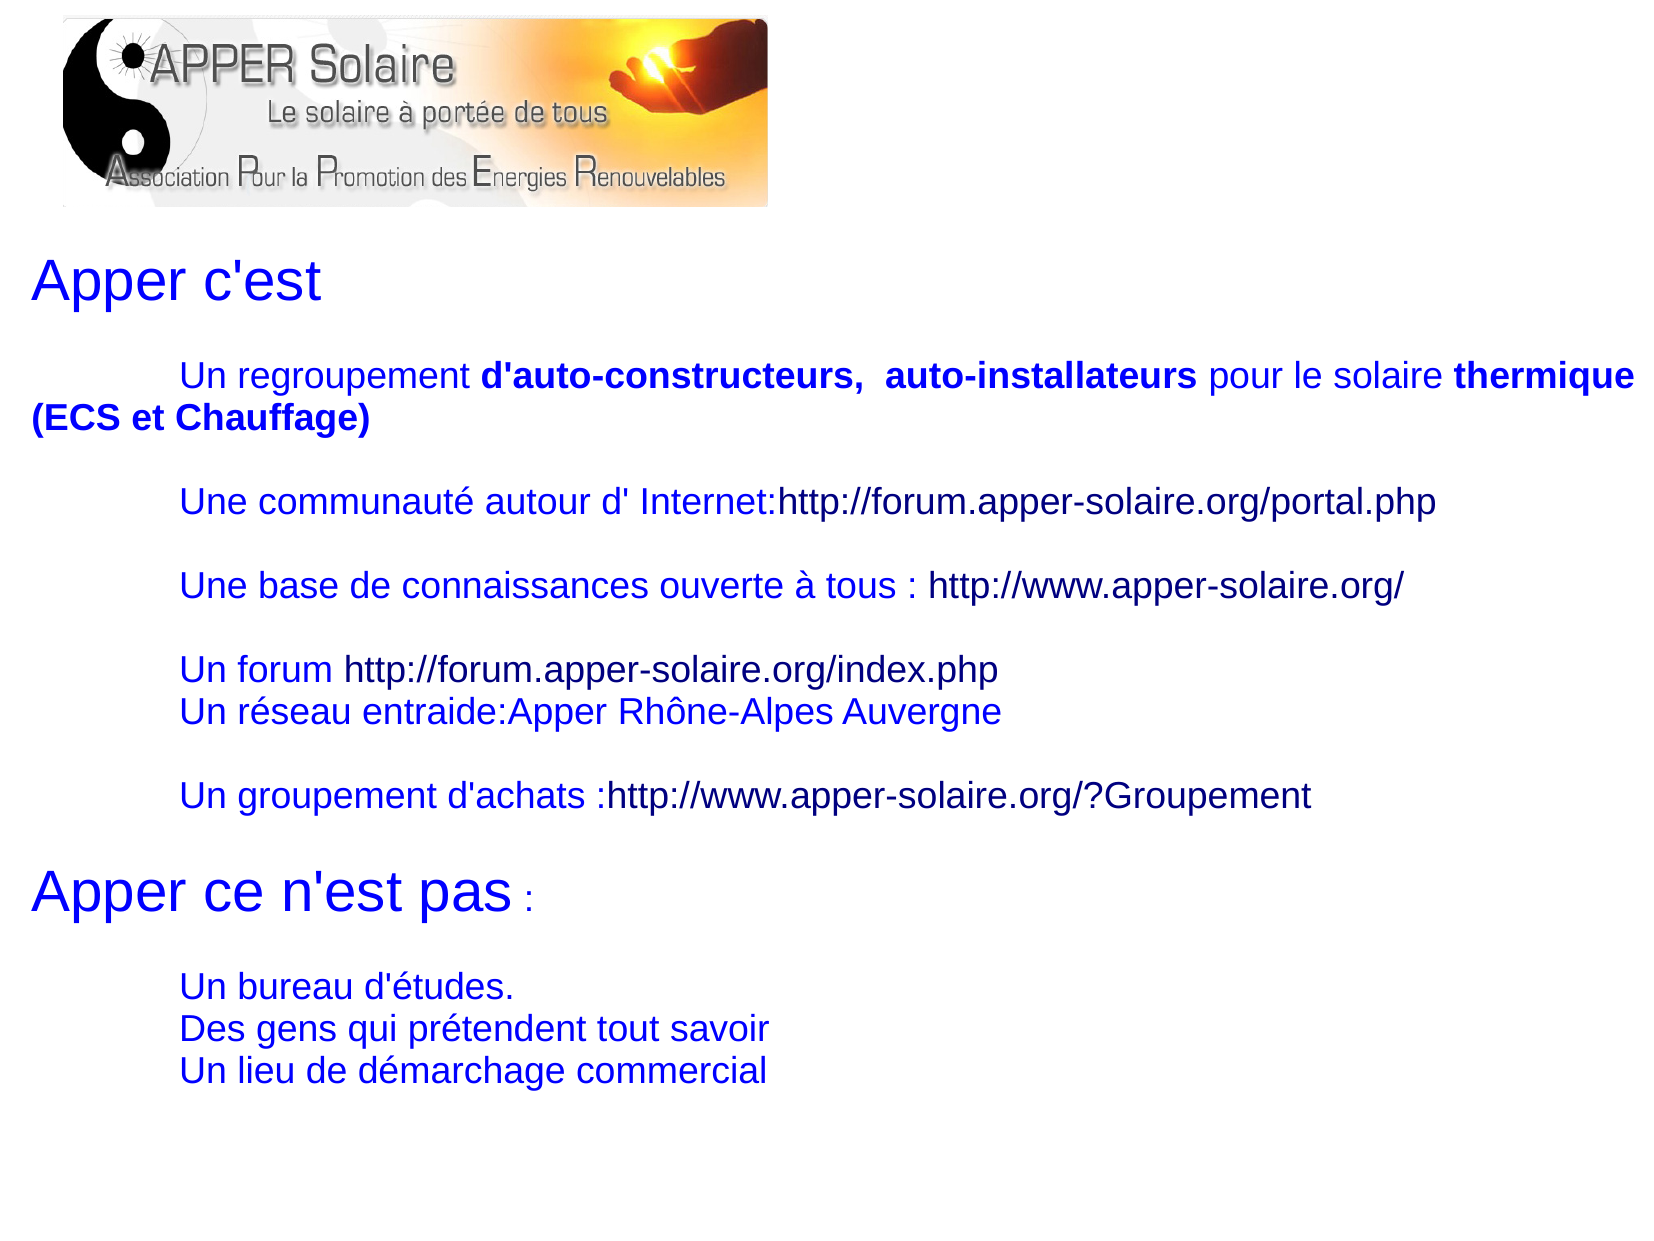

#
Apper c'est
		Un regroupement d'auto-constructeurs, auto-installateurs pour le solaire thermique (ECS et Chauffage)
		Une communauté autour d' Internet:http://forum.apper-solaire.org/portal.php
		Une base de connaissances ouverte à tous : http://www.apper-solaire.org/
		Un forum http://forum.apper-solaire.org/index.php
		Un réseau entraide:Apper Rhône-Alpes Auvergne
		Un groupement d'achats :http://www.apper-solaire.org/?Groupement
Apper ce n'est pas :
		Un bureau d'études.
		Des gens qui prétendent tout savoir
		Un lieu de démarchage commercial